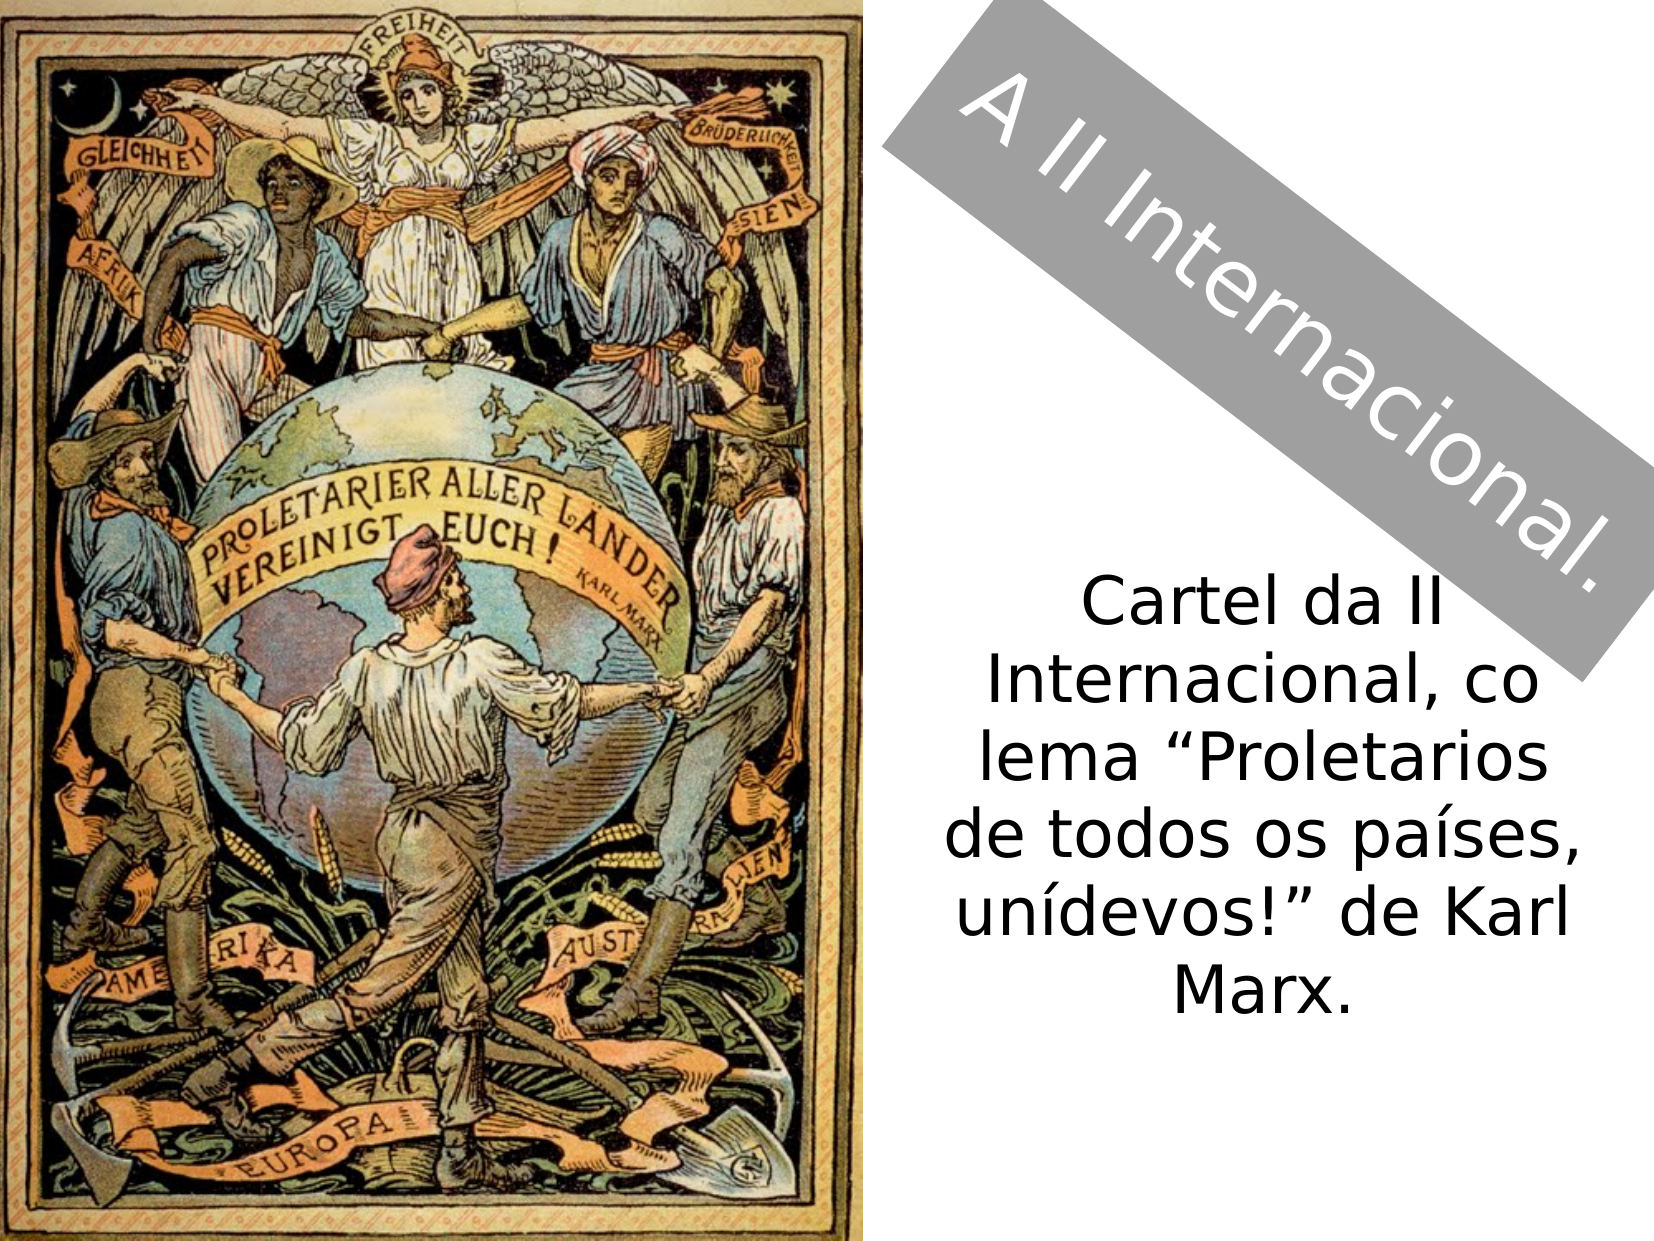

# A II Internacional.
Cartel da II Internacional, co lema “Proletarios de todos os países, unídevos!” de Karl Marx.